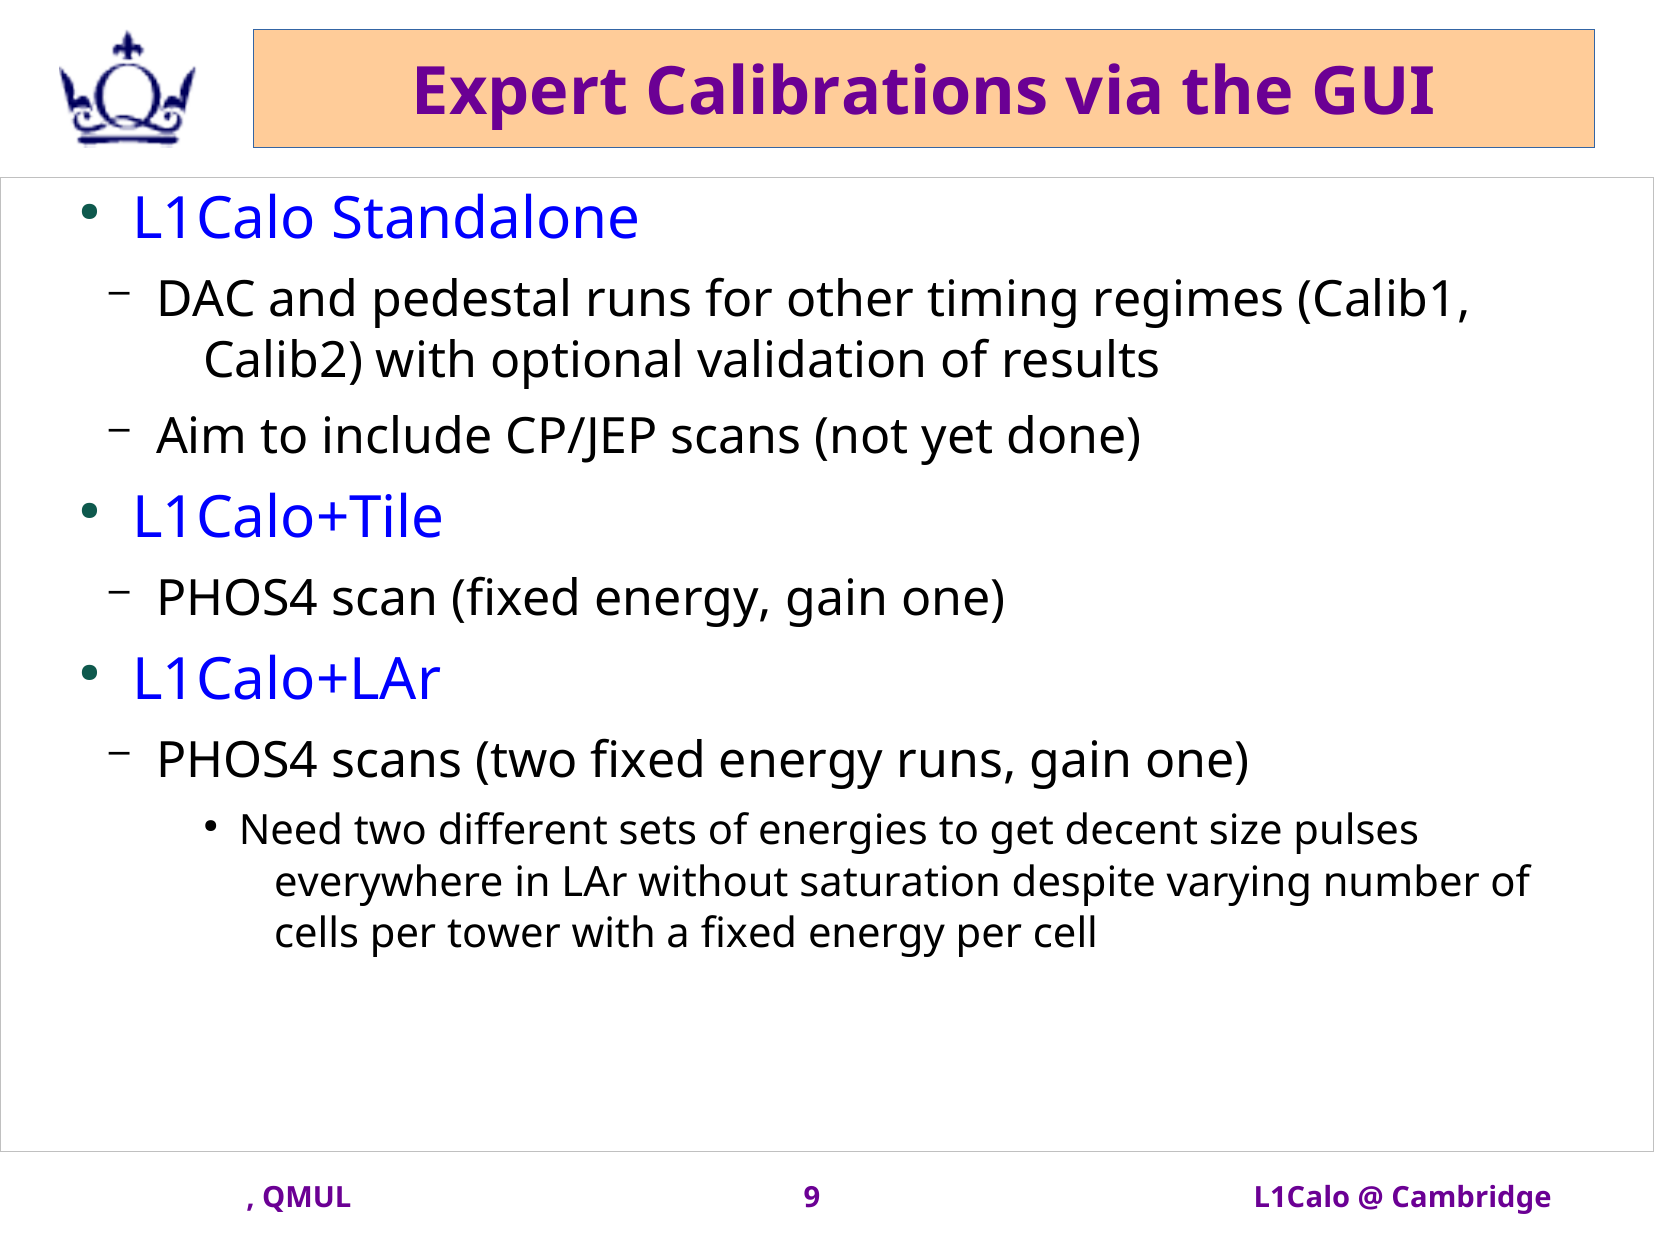

# Expert Calibrations via the GUI
L1Calo Standalone
DAC and pedestal runs for other timing regimes (Calib1, Calib2) with optional validation of results
Aim to include CP/JEP scans (not yet done)
L1Calo+Tile
PHOS4 scan (fixed energy, gain one)
L1Calo+LAr
PHOS4 scans (two fixed energy runs, gain one)
Need two different sets of energies to get decent size pulses everywhere in LAr without saturation despite varying number of cells per tower with a fixed energy per cell